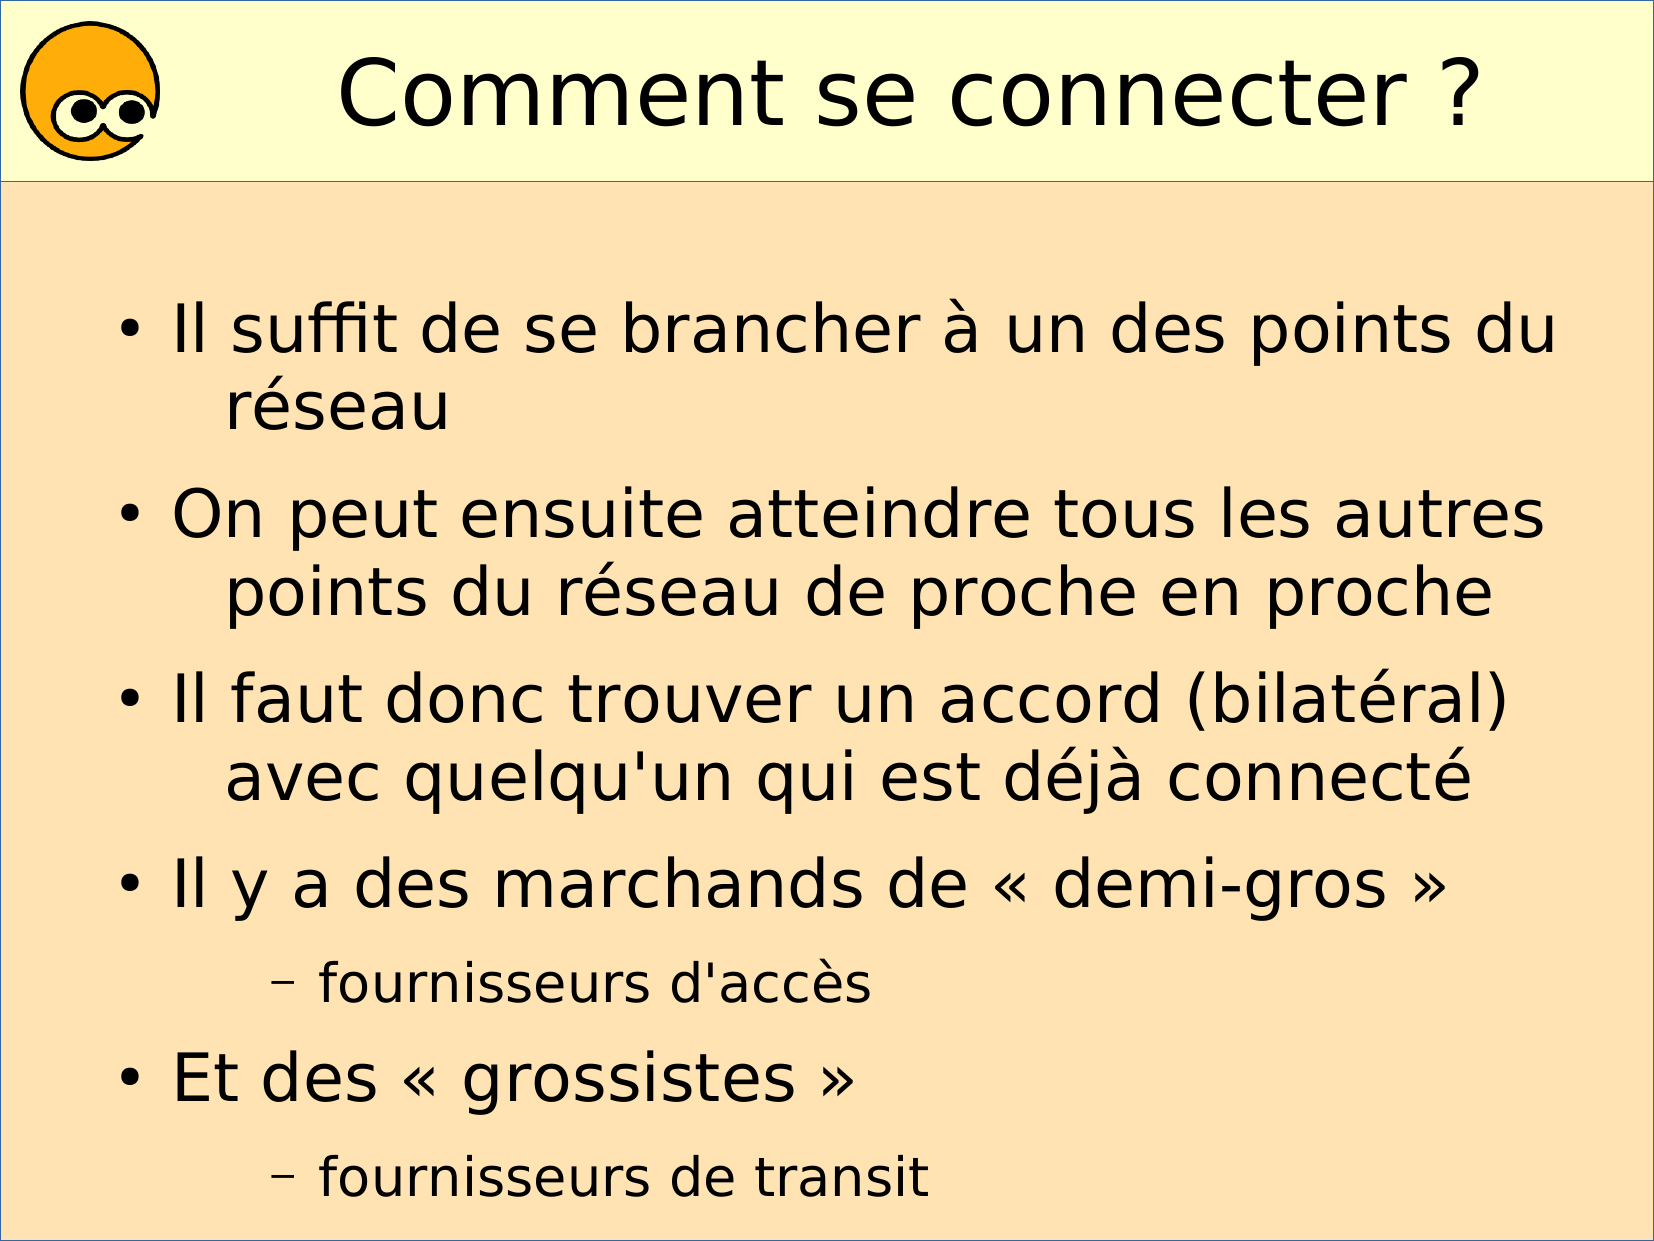

# Comment se connecter ?
Il suffit de se brancher à un des points du réseau
On peut ensuite atteindre tous les autres points du réseau de proche en proche
Il faut donc trouver un accord (bilatéral) avec quelqu'un qui est déjà connecté
Il y a des marchands de « demi-gros »
fournisseurs d'accès
Et des « grossistes »
fournisseurs de transit